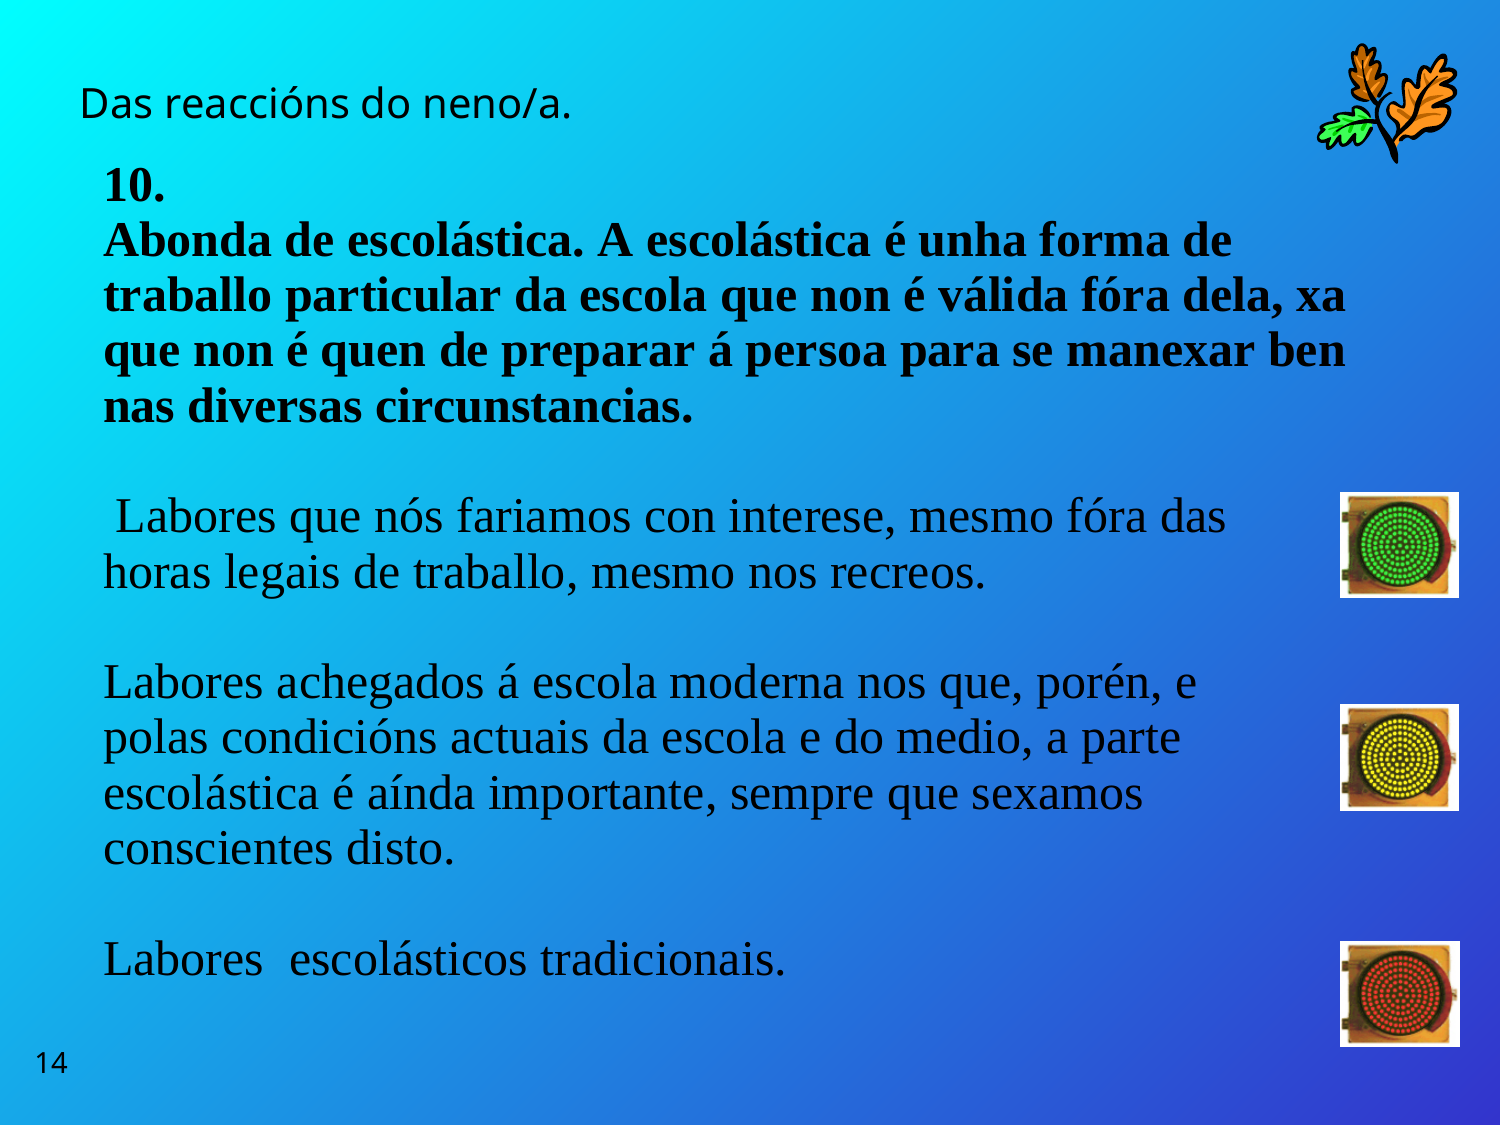

Das reaccións do neno/a.
10.
Abonda de escolástica. A escolástica é unha forma de traballo particular da escola que non é válida fóra dela, xa que non é quen de preparar á persoa para se manexar ben nas diversas circunstancias.
 Labores que nós fariamos con interese, mesmo fóra das horas legais de traballo, mesmo nos recreos.
Labores achegados á escola moderna nos que, porén, e polas condicións actuais da escola e do medio, a parte escolástica é aínda importante, sempre que sexamos conscientes disto.
Labores escolásticos tradicionais.
14